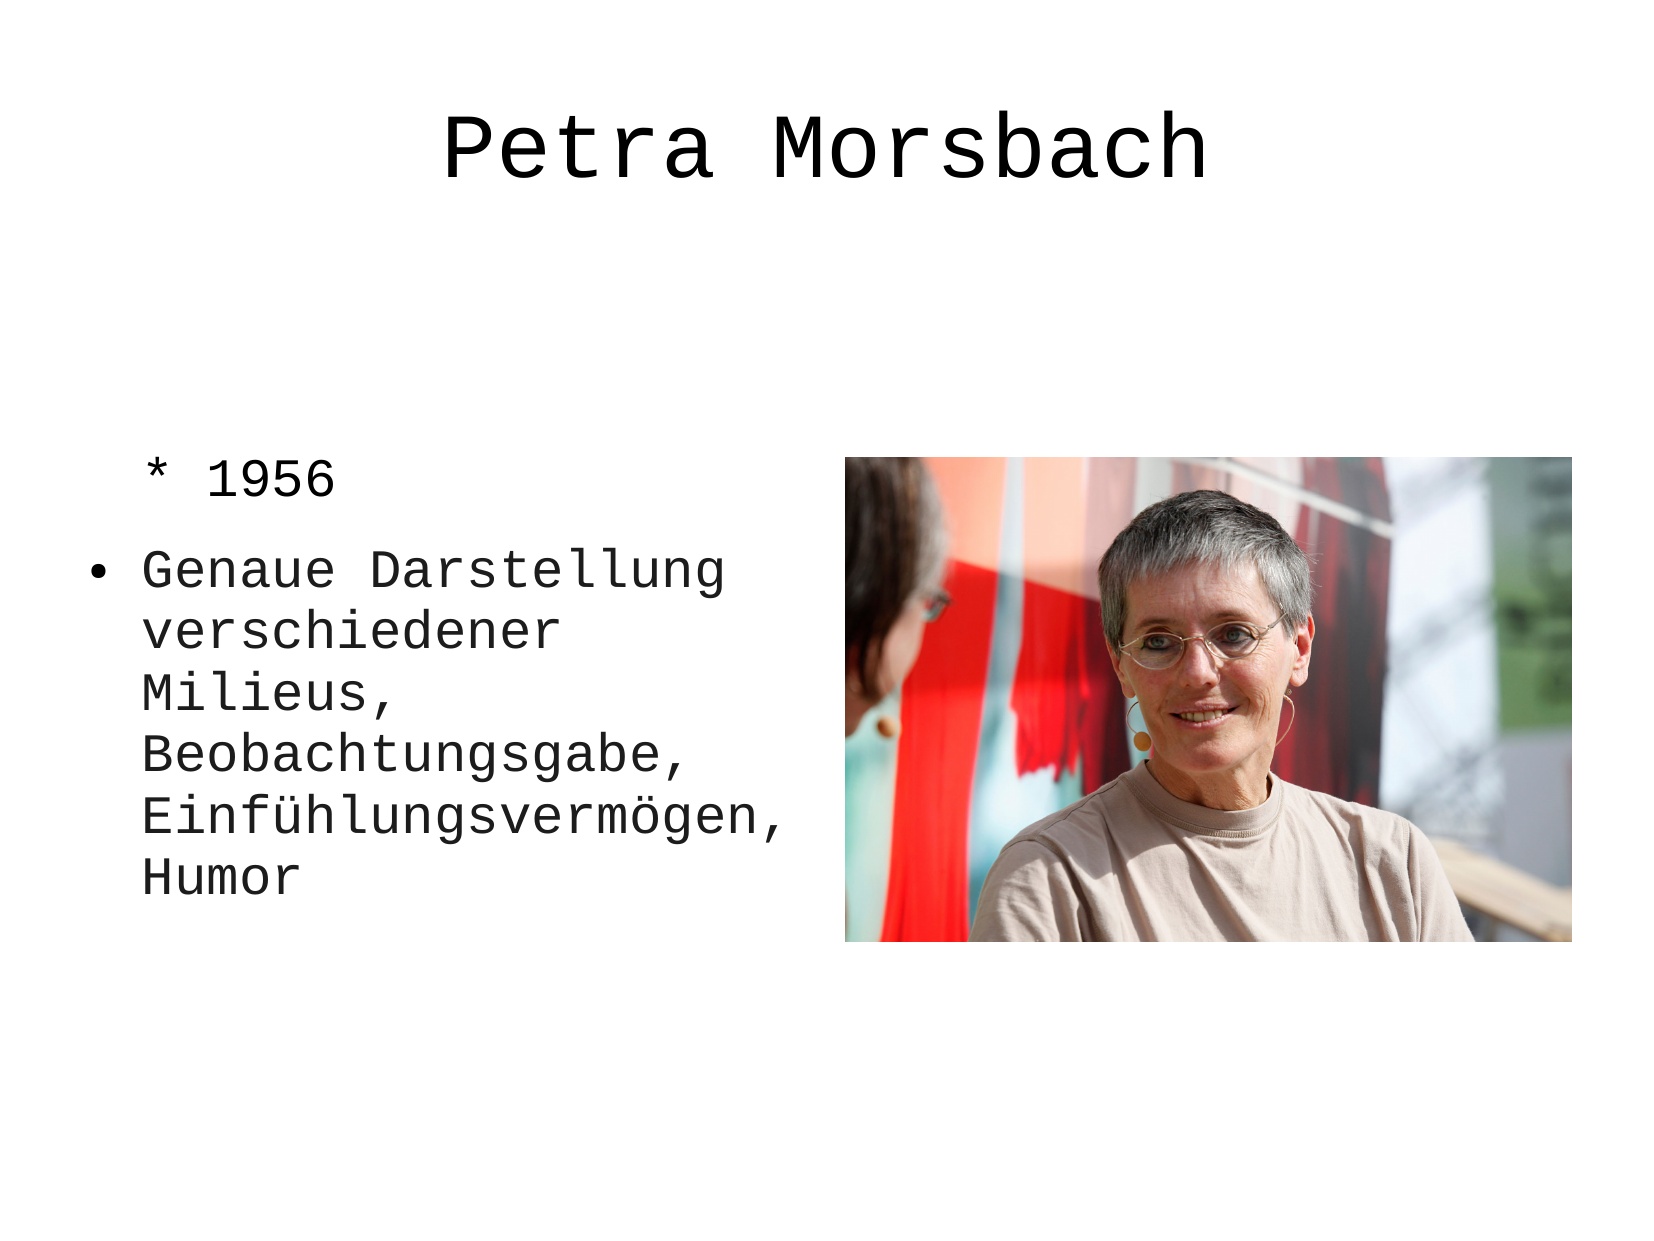

# Petra Morsbach
* 1956
Genaue Darstellung verschiedener Milieus, Beobachtungsgabe, Einfühlungsvermögen, Humor